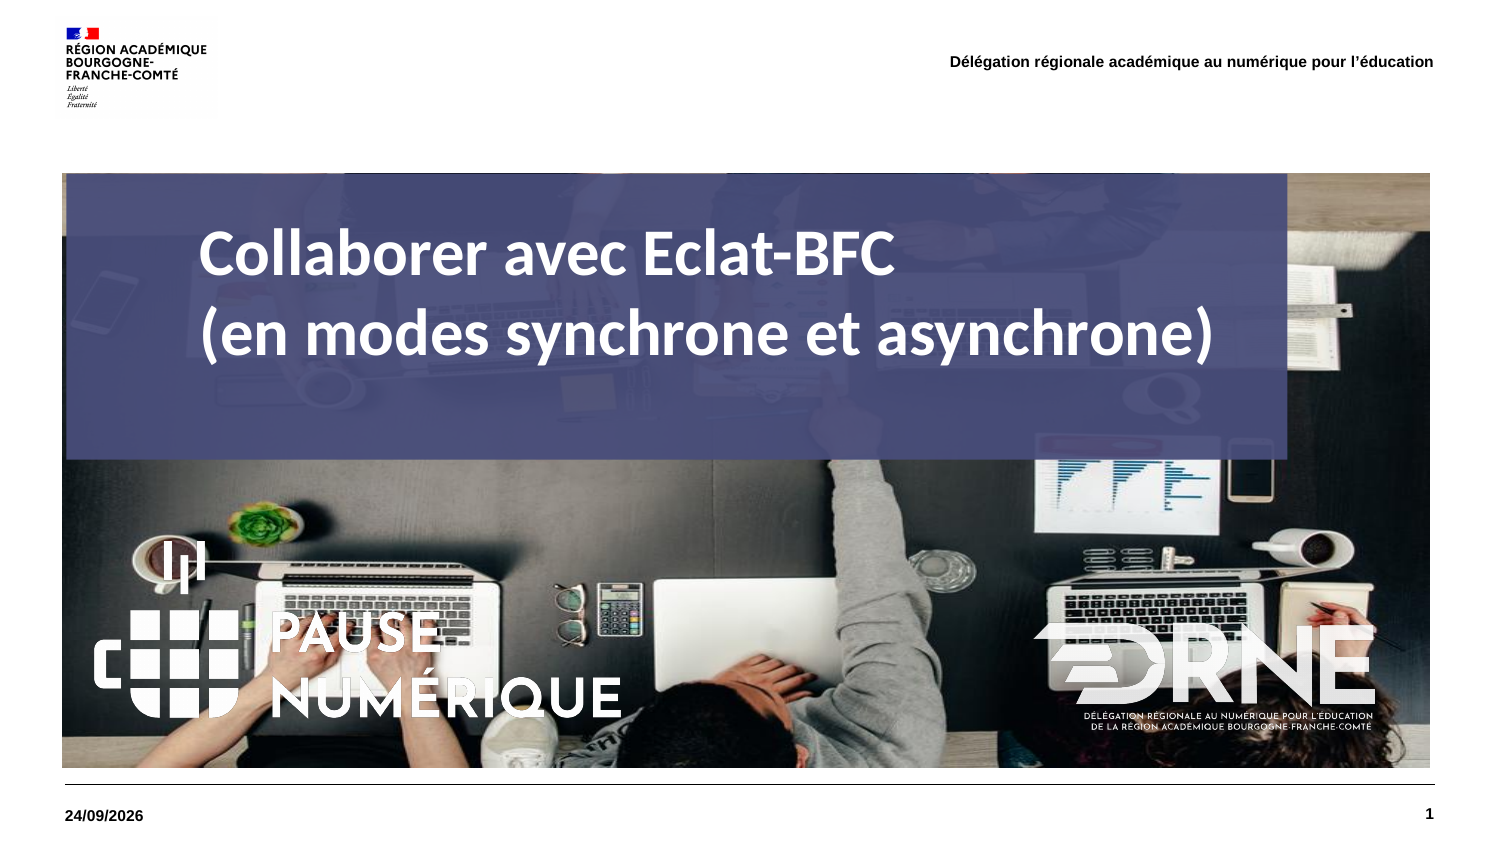

Délégation régionale académique au numérique pour l’éducation
Collaborer avec Eclat-BFC
(en modes synchrone et asynchrone)